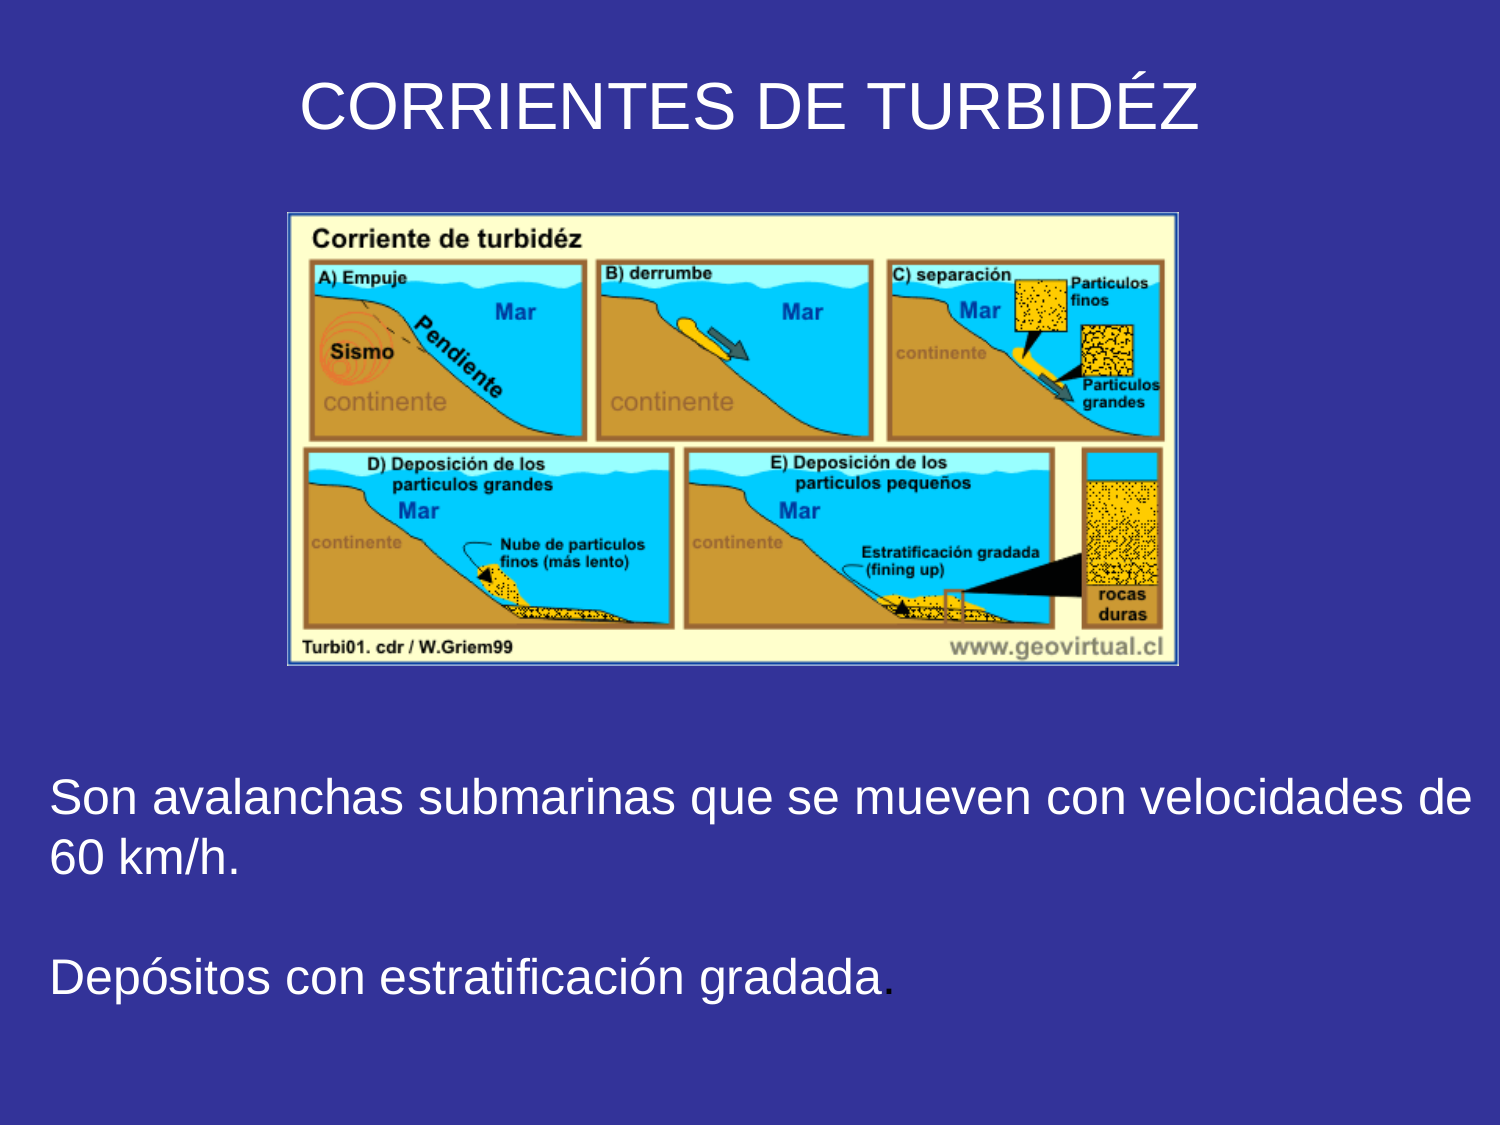

# CORRIENTES DE TURBIDÉZ
Son avalanchas submarinas que se mueven con velocidades de
60 km/h.
Depósitos con estratificación gradada.